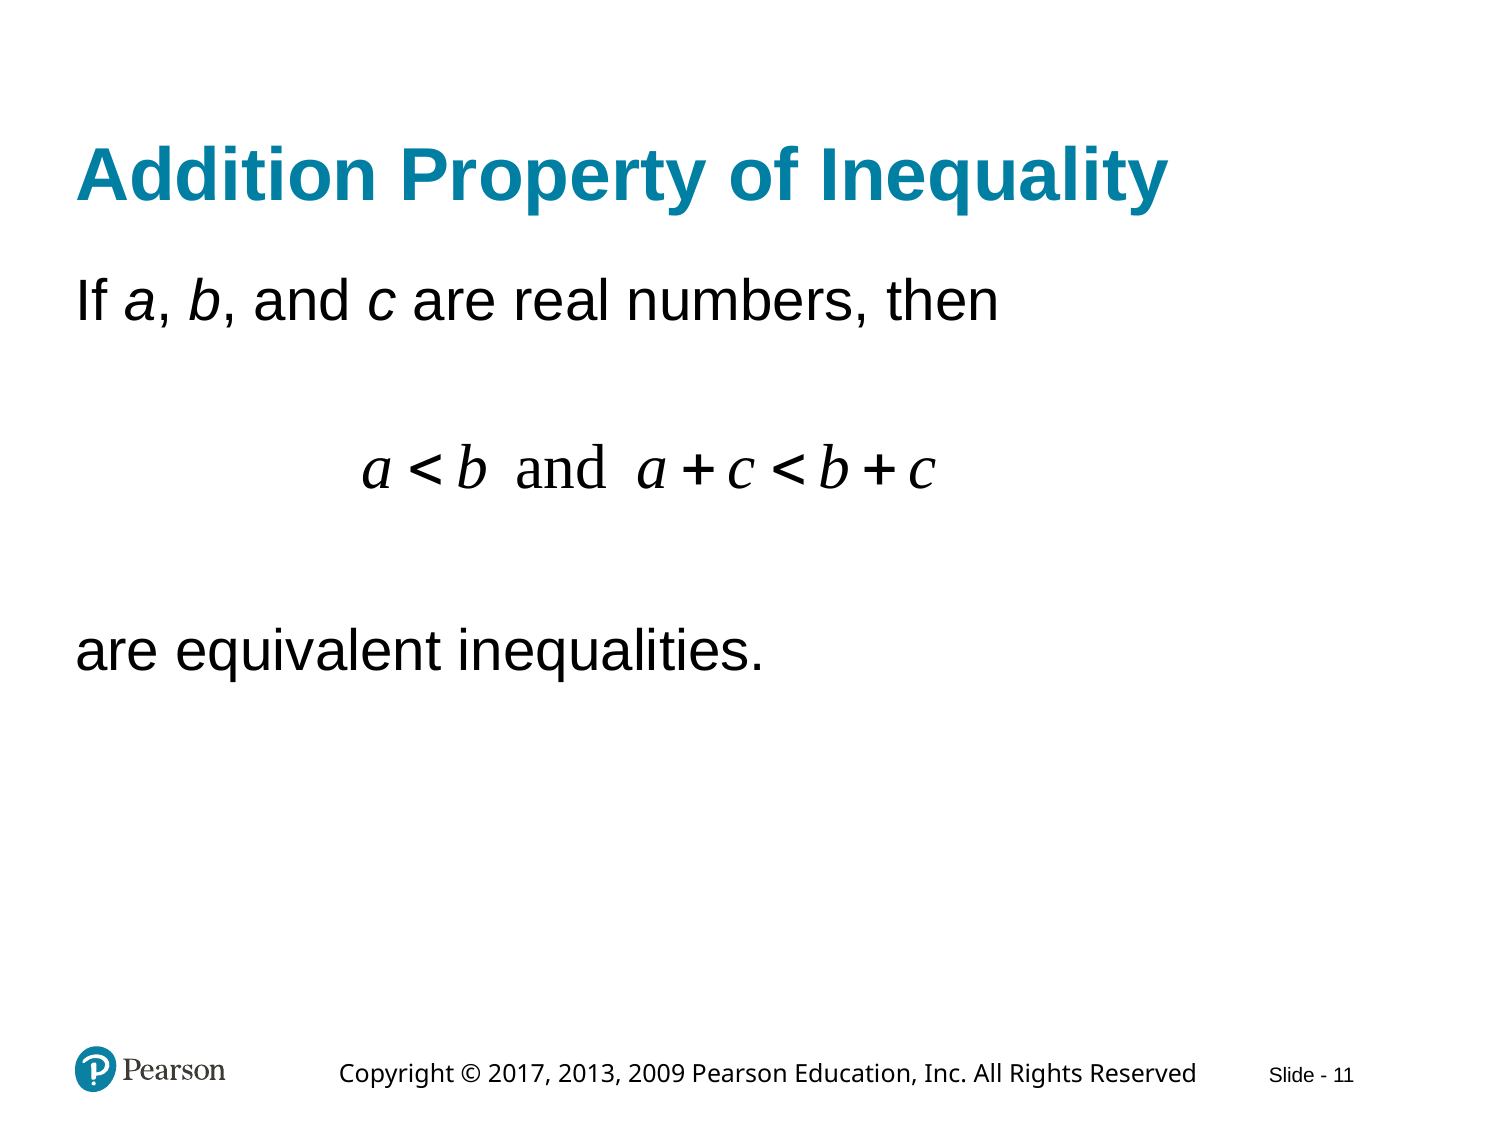

# Addition Property of Inequality
If a, b, and c are real numbers, then
are equivalent inequalities.